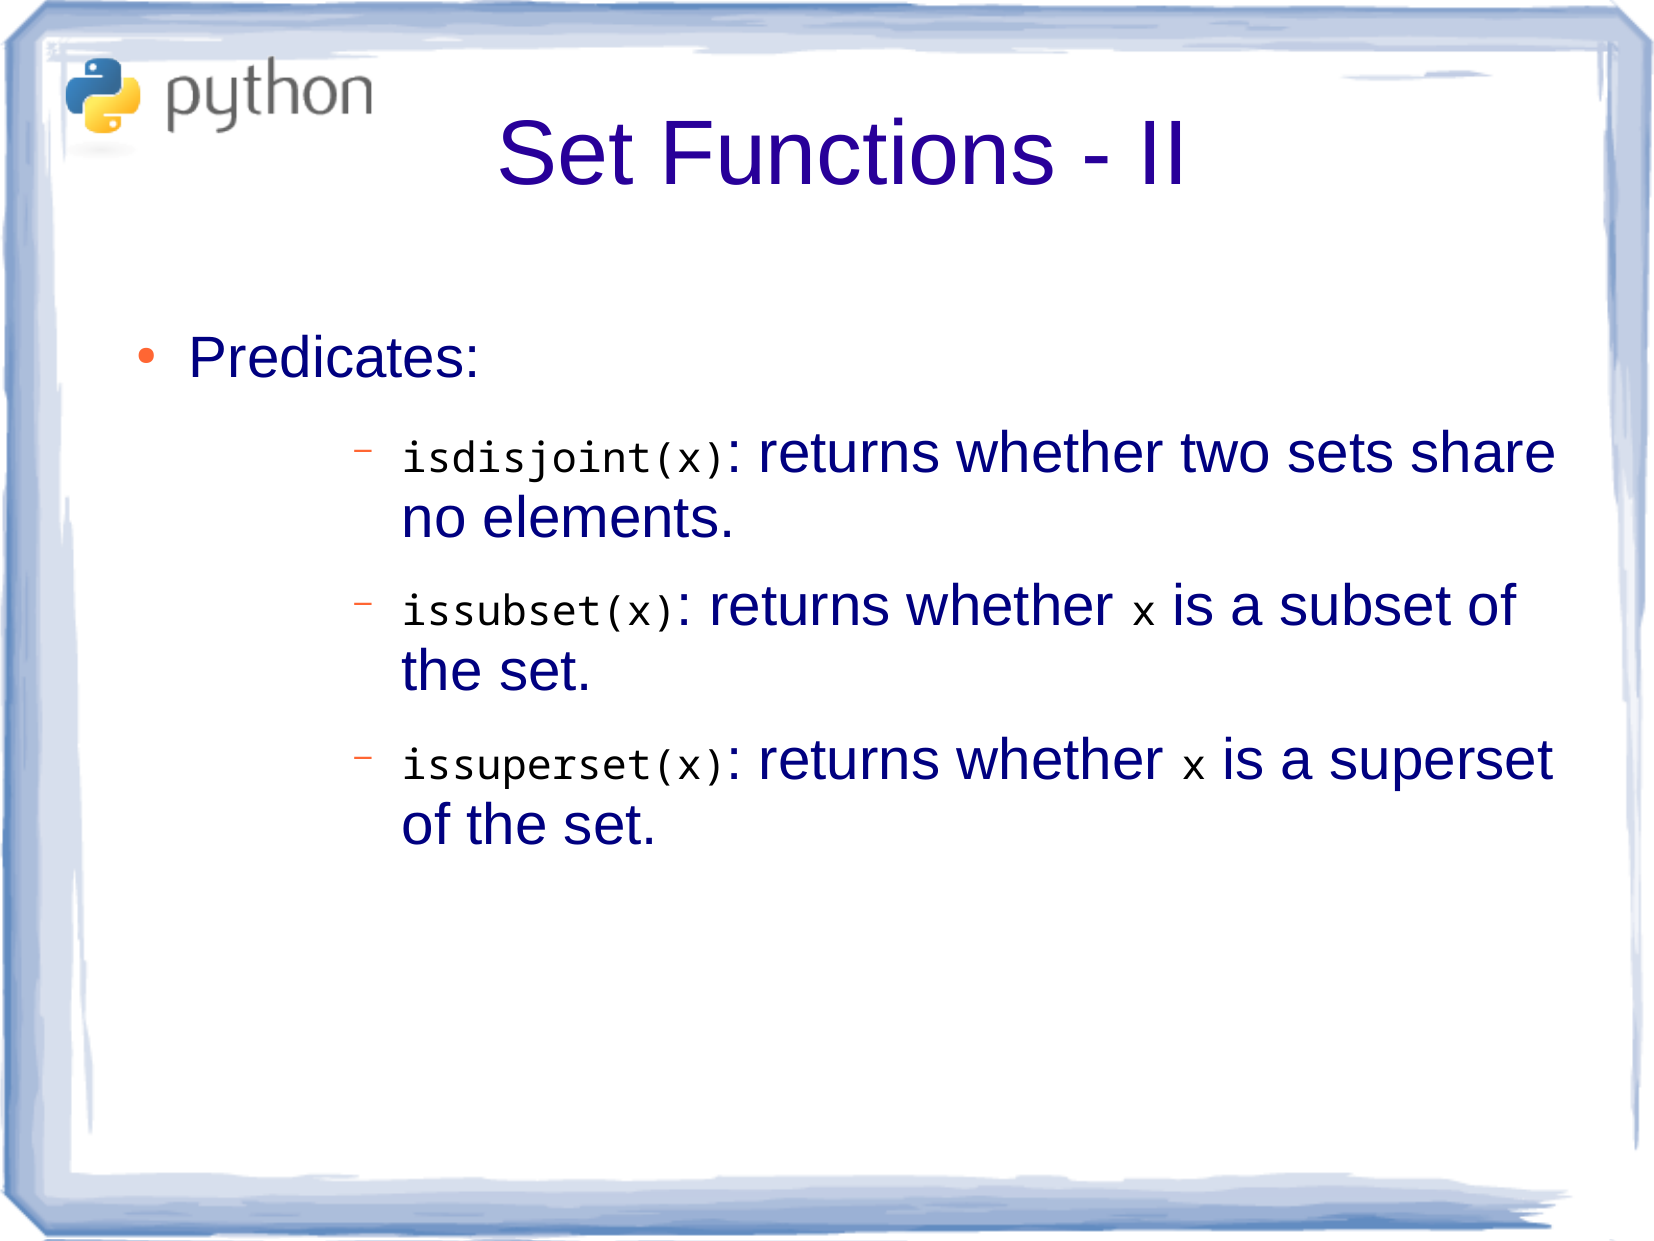

# Set Functions - II
Predicates:
isdisjoint(x): returns whether two sets share no elements.
issubset(x): returns whether x is a subset of the set.
issuperset(x): returns whether x is a superset of the set.